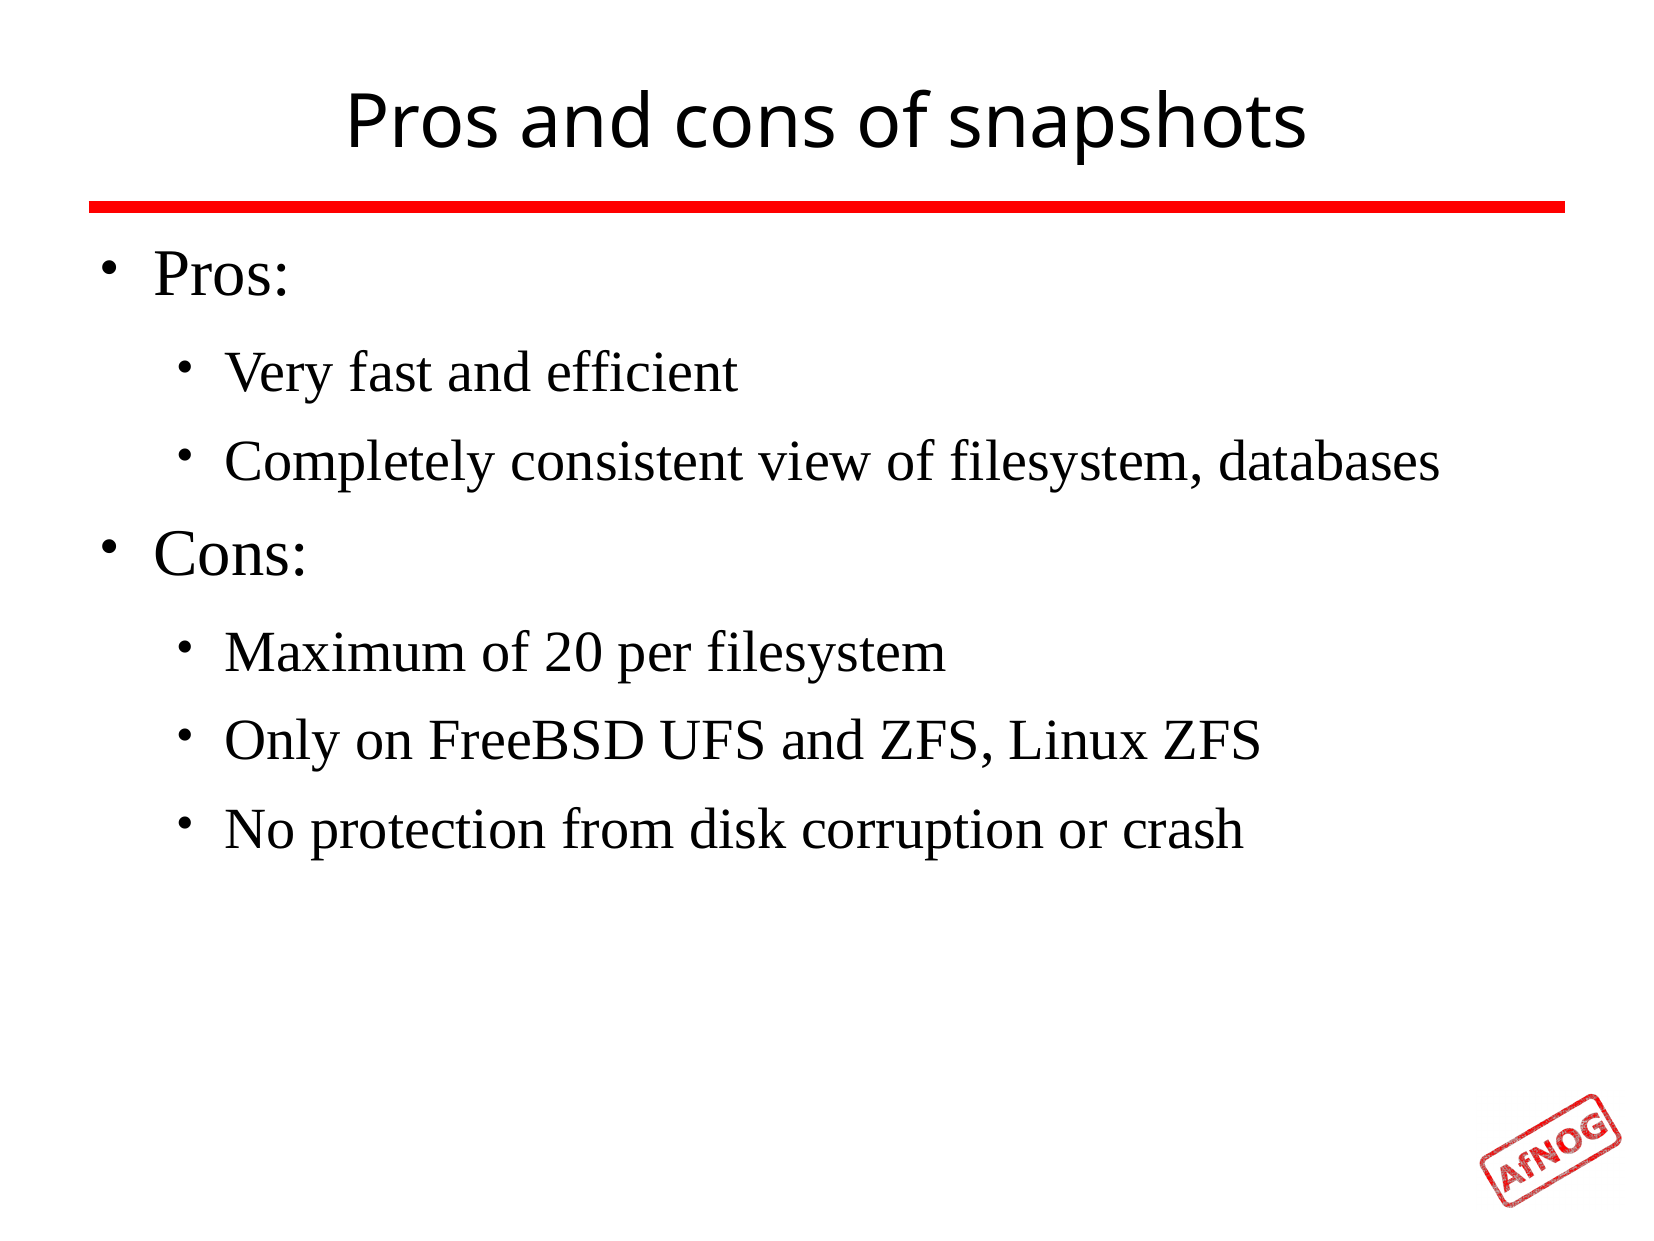

# Pros and cons of snapshots
Pros:
Very fast and efficient
Completely consistent view of filesystem, databases
Cons:
Maximum of 20 per filesystem
Only on FreeBSD UFS and ZFS, Linux ZFS
No protection from disk corruption or crash